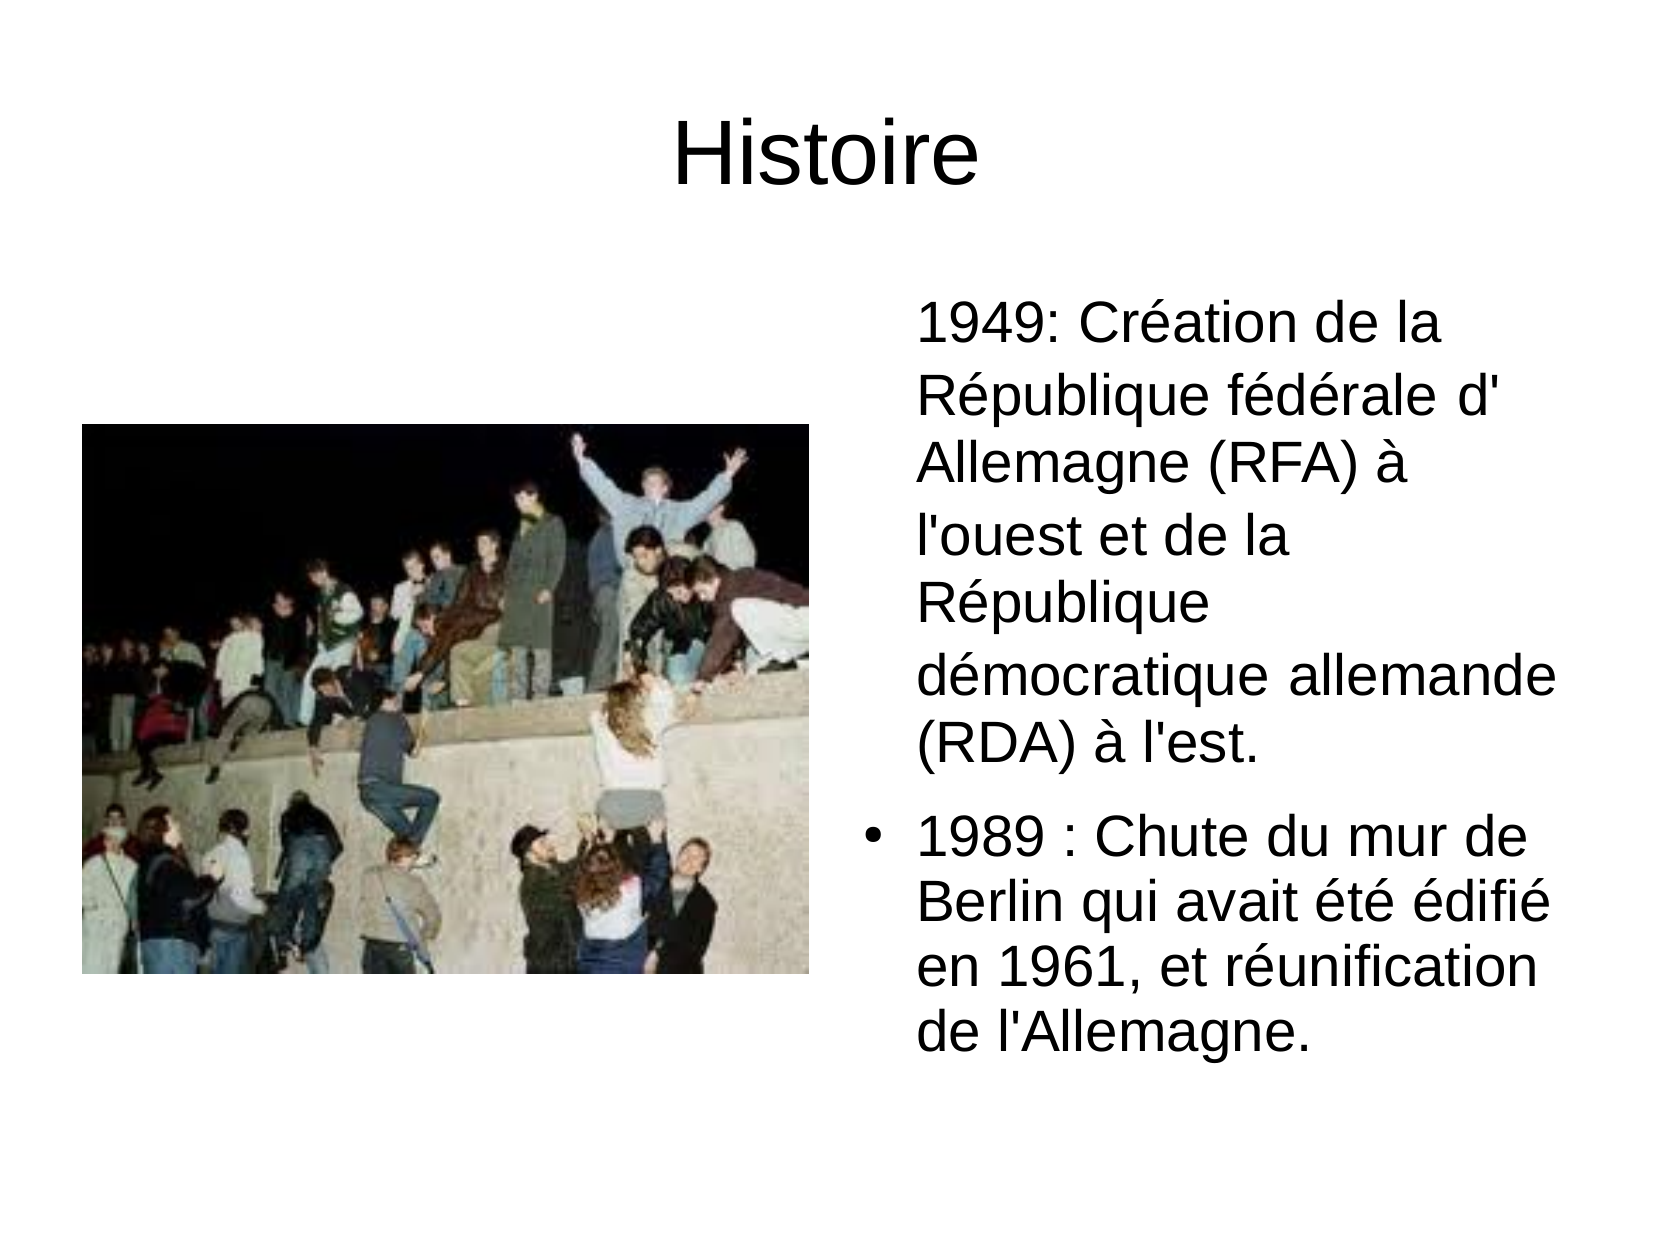

# Histoire
1949: Création de la République fédérale d' Allemagne (RFA) à l'ouest et de la République démocratique allemande (RDA) à l'est.
1989 : Chute du mur de Berlin qui avait été édifié en 1961, et réunification de l'Allemagne.